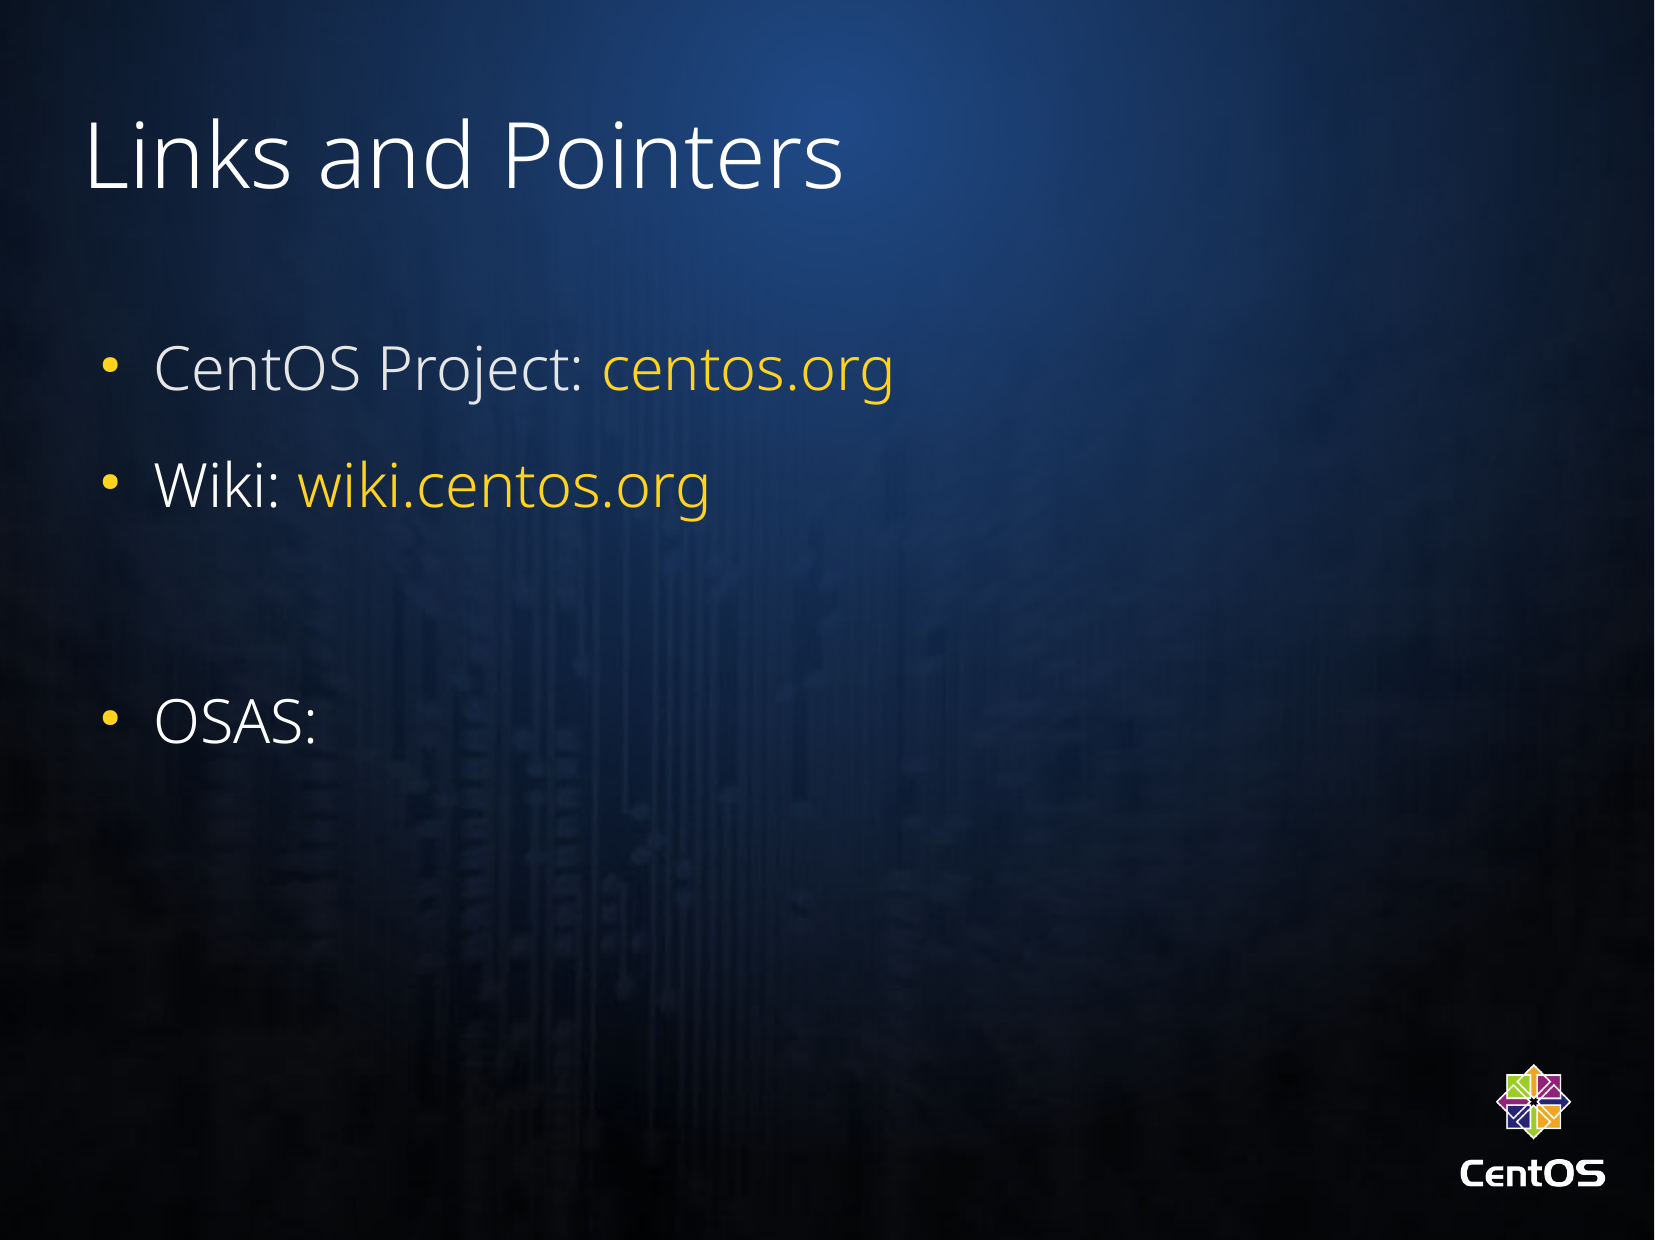

# Links and Pointers
CentOS Project: centos.org
Wiki: wiki.centos.org
OSAS: